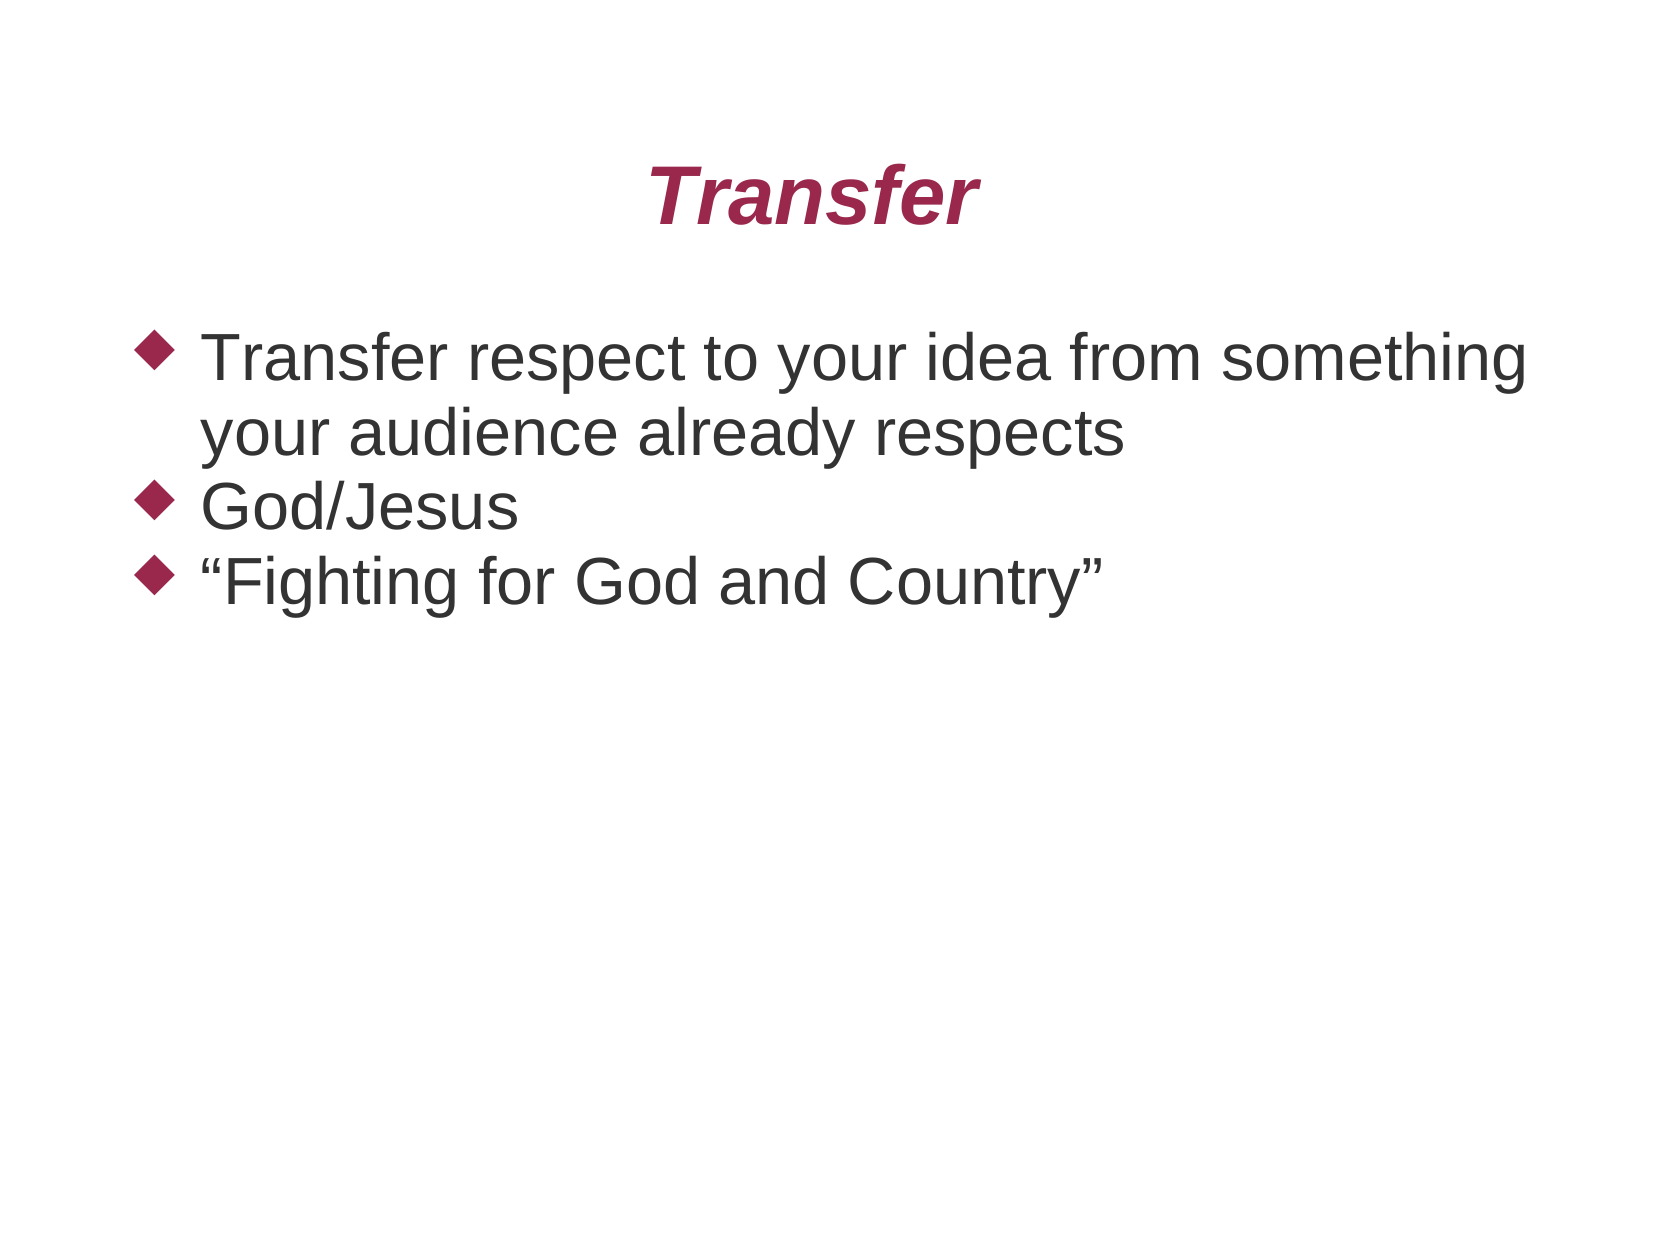

# Transfer
Transfer respect to your idea from something your audience already respects
God/Jesus
“Fighting for God and Country”